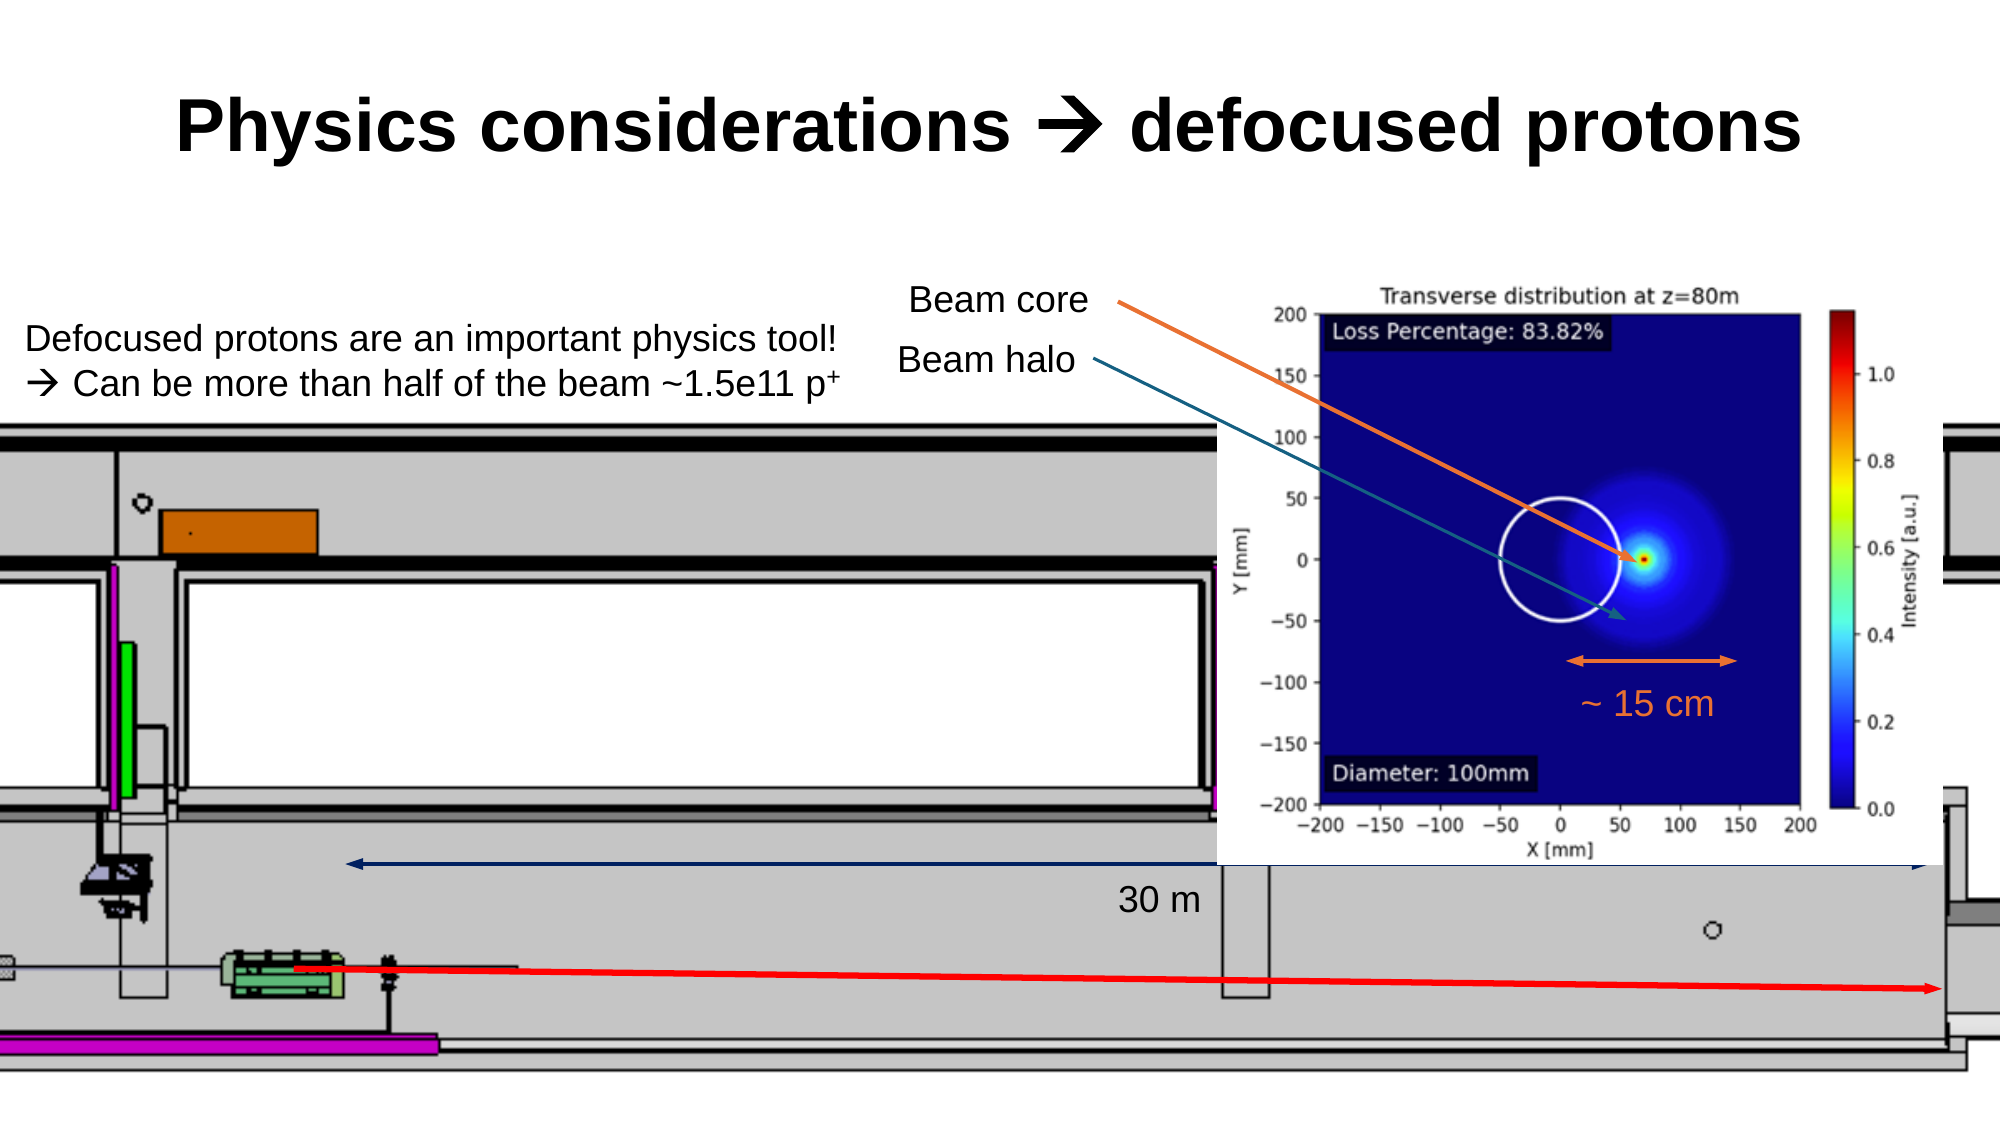

Physics considerations  defocused protons
Beam core
Defocused protons are an important physics tool!
 Can be more than half of the beam ~1.5e11 p+
Beam halo
~ 15 cm
30 m